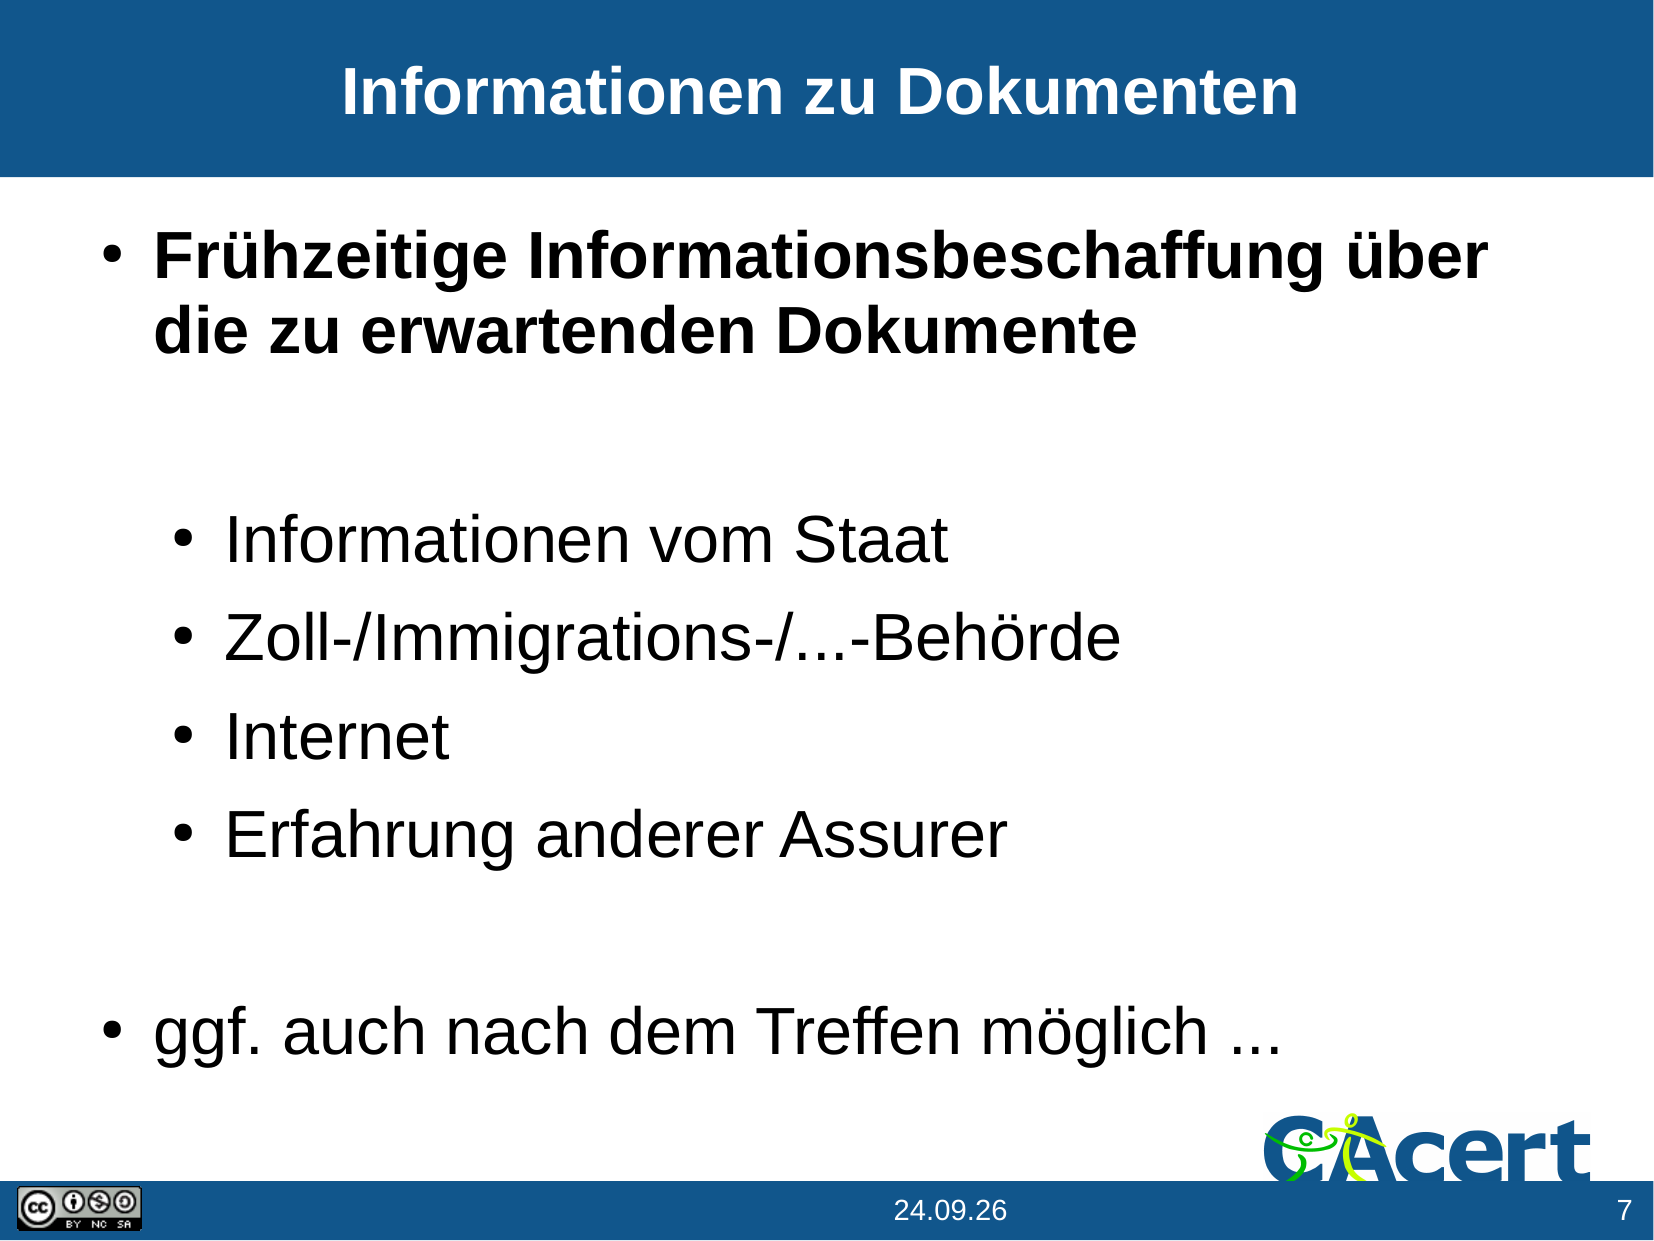

# Informationen zu Dokumenten
Frühzeitige Informationsbeschaffung über die zu erwartenden Dokumente
Informationen vom Staat
Zoll-/Immigrations-/...-Behörde
Internet
Erfahrung anderer Assurer
ggf. auch nach dem Treffen möglich ...